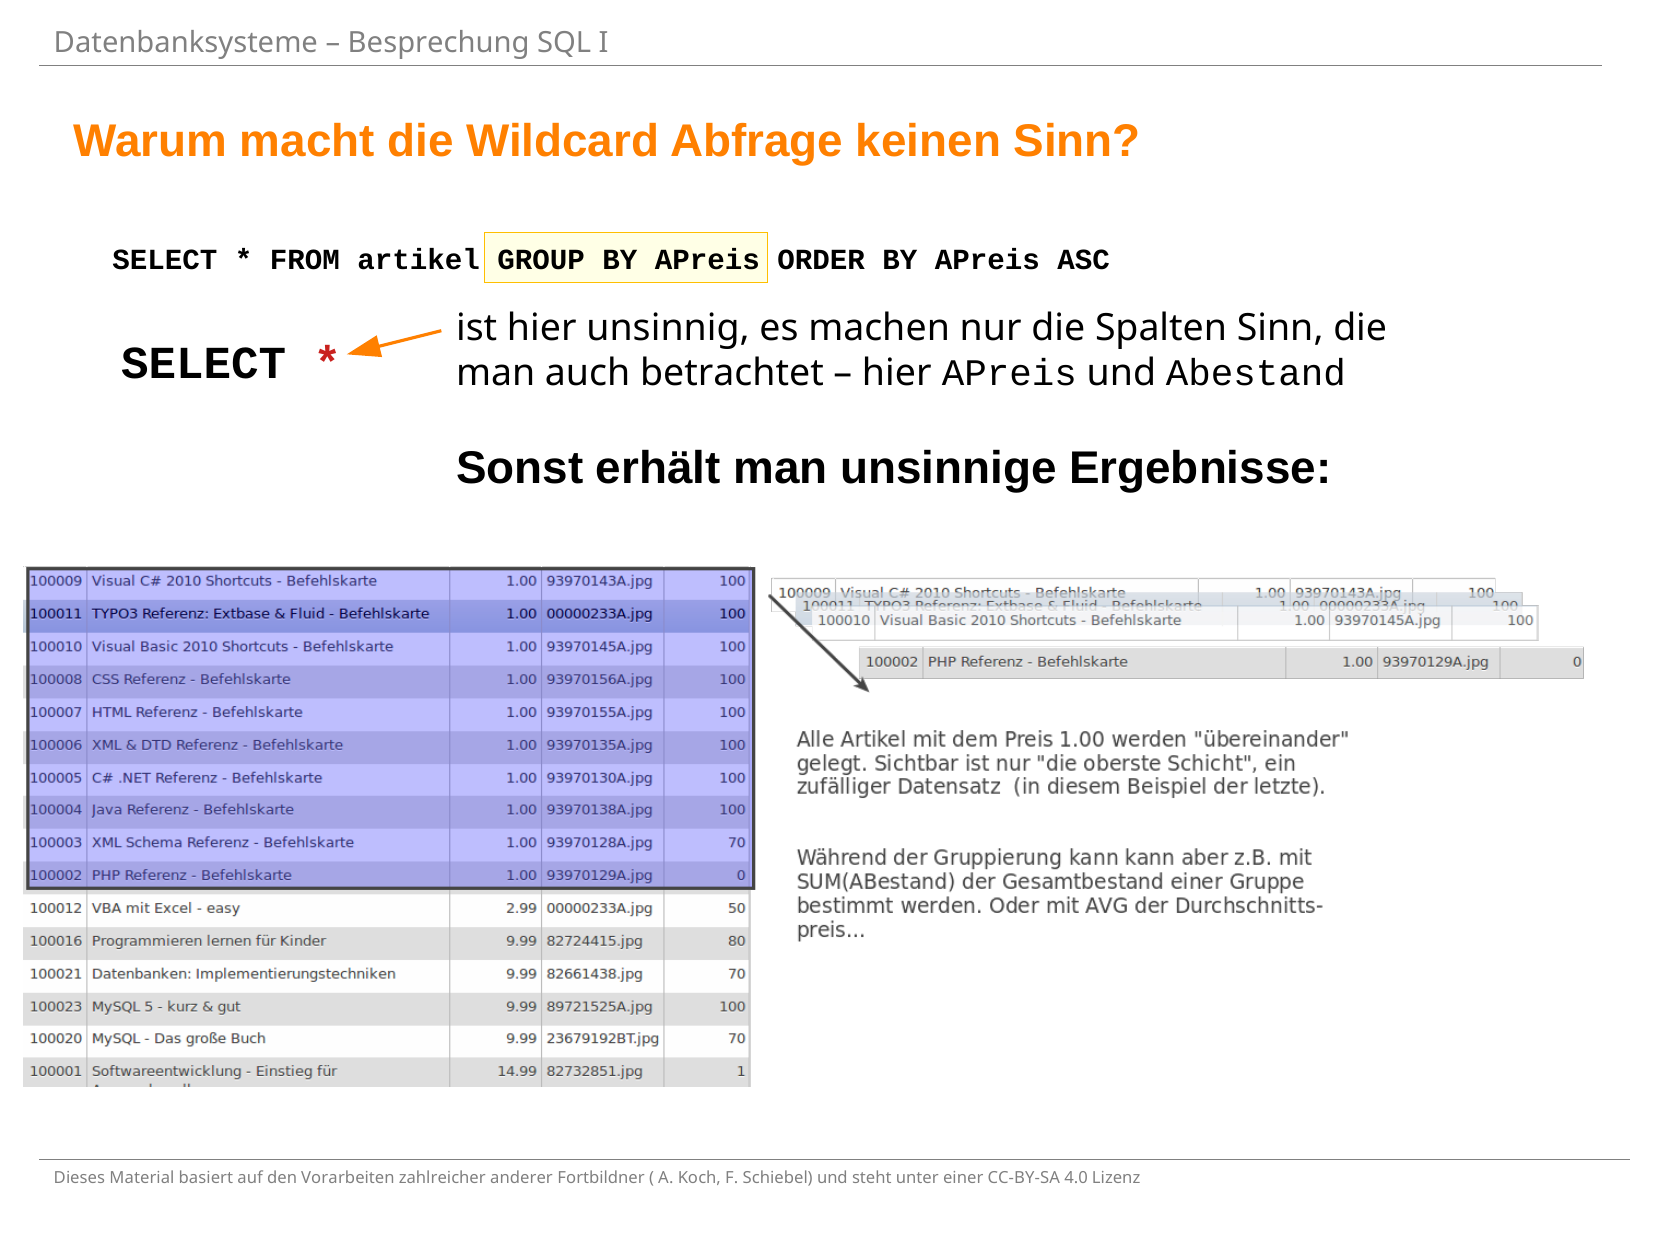

Datenbanksysteme – Besprechung SQL I
Warum macht die Wildcard Abfrage keinen Sinn?
SELECT * FROM artikel GROUP BY APreis ORDER BY APreis ASC
ist hier unsinnig, es machen nur die Spalten Sinn, die man auch betrachtet – hier APreis und Abestand
Sonst erhält man unsinnige Ergebnisse:
SELECT *